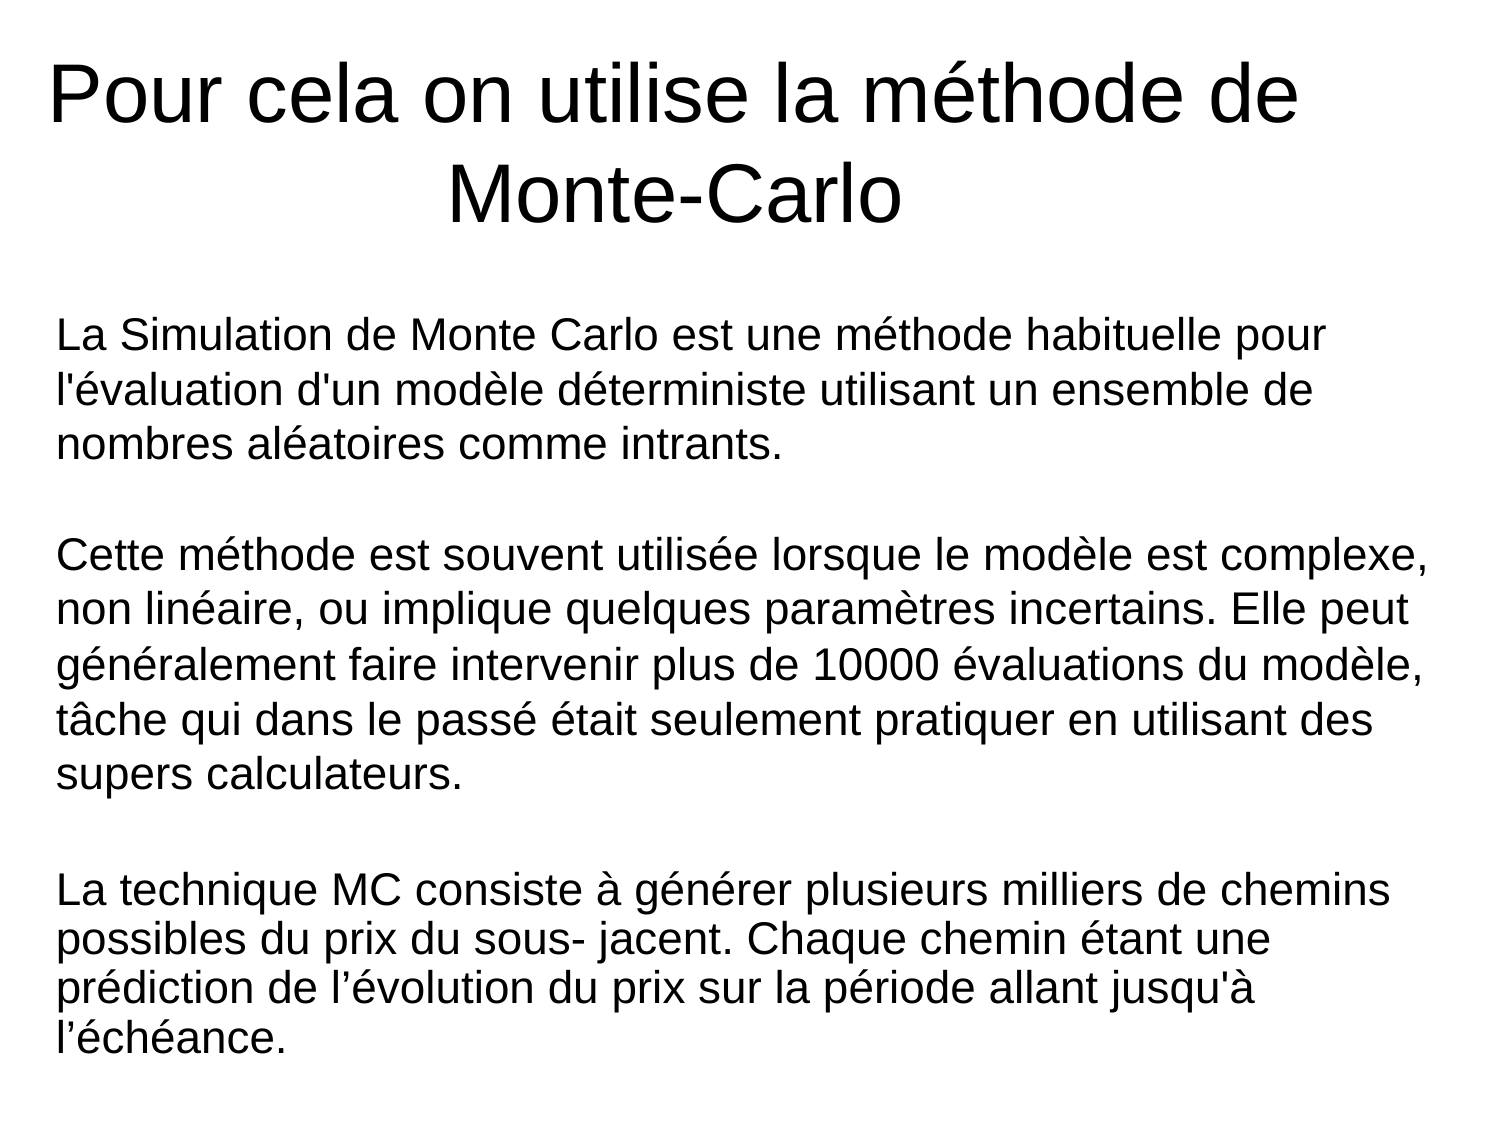

# Pour cela on utilise la méthode de Monte-Carlo
La Simulation de Monte Carlo est une méthode habituelle pour l'évaluation d'un modèle déterministe utilisant un ensemble de nombres aléatoires comme intrants.
Cette méthode est souvent utilisée lorsque le modèle est complexe, non linéaire, ou implique quelques paramètres incertains. Elle peut généralement faire intervenir plus de 10000 évaluations du modèle, tâche qui dans le passé était seulement pratiquer en utilisant des supers calculateurs.
La technique MC consiste à générer plusieurs milliers de chemins possibles du prix du sous- jacent. Chaque chemin étant une prédiction de l’évolution du prix sur la période allant jusqu'à l’échéance.